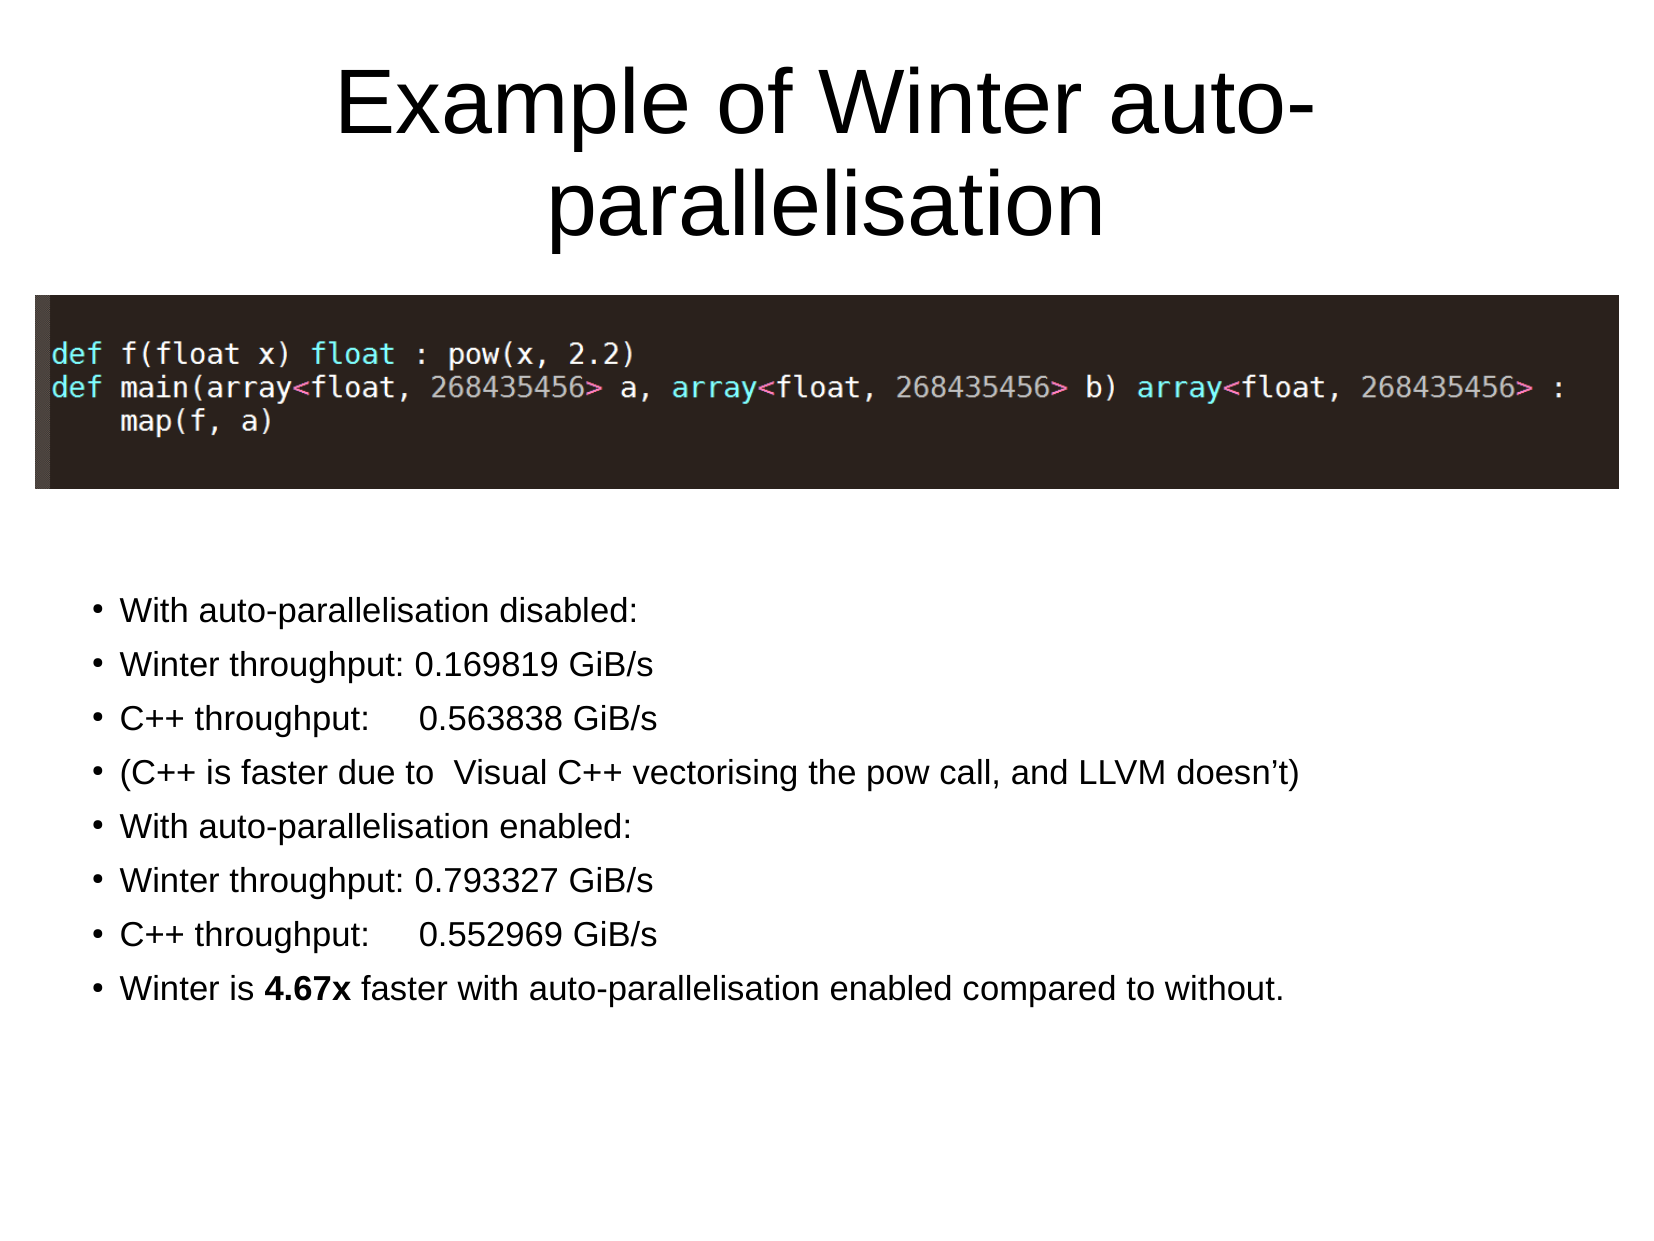

# Example of Winter auto-parallelisation
With auto-parallelisation disabled:
Winter throughput: 0.169819 GiB/s
C++ throughput: 0.563838 GiB/s
(C++ is faster due to Visual C++ vectorising the pow call, and LLVM doesn’t)
With auto-parallelisation enabled:
Winter throughput: 0.793327 GiB/s
C++ throughput: 0.552969 GiB/s
Winter is 4.67x faster with auto-parallelisation enabled compared to without.